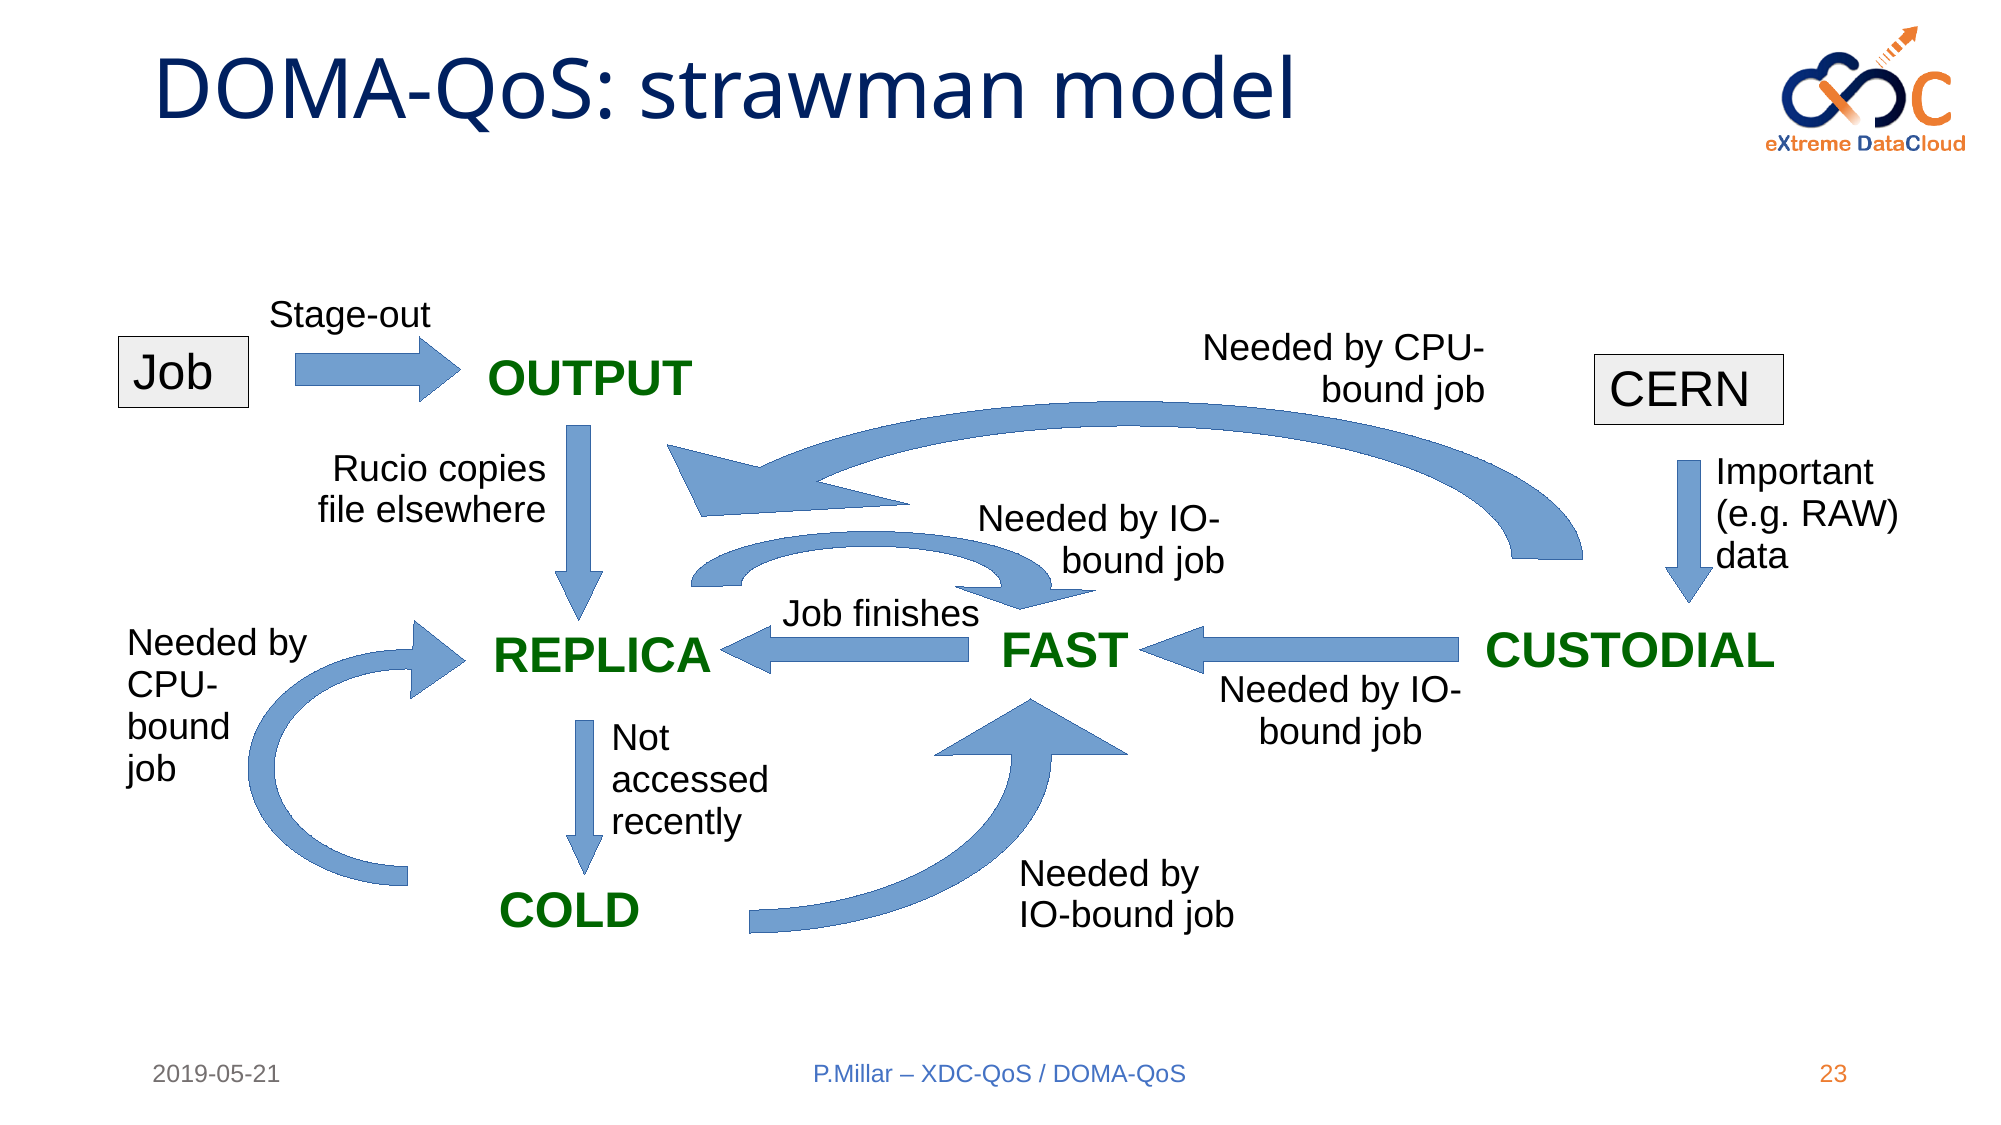

# DOMA-QoS: strawman model
Stage-out
Needed by CPU-bound job
Job
OUTPUT
CERN
Rucio copies
file elsewhere
Important (e.g. RAW) data
Needed by IO-
 bound job
Job finishes
Needed by CPU-bound
job
CUSTODIAL
FAST
REPLICA
Needed by IO-bound job
Not accessed recently
Needed by IO-bound job
COLD
2019-05-21
P.Millar – XDC-QoS / DOMA-QoS